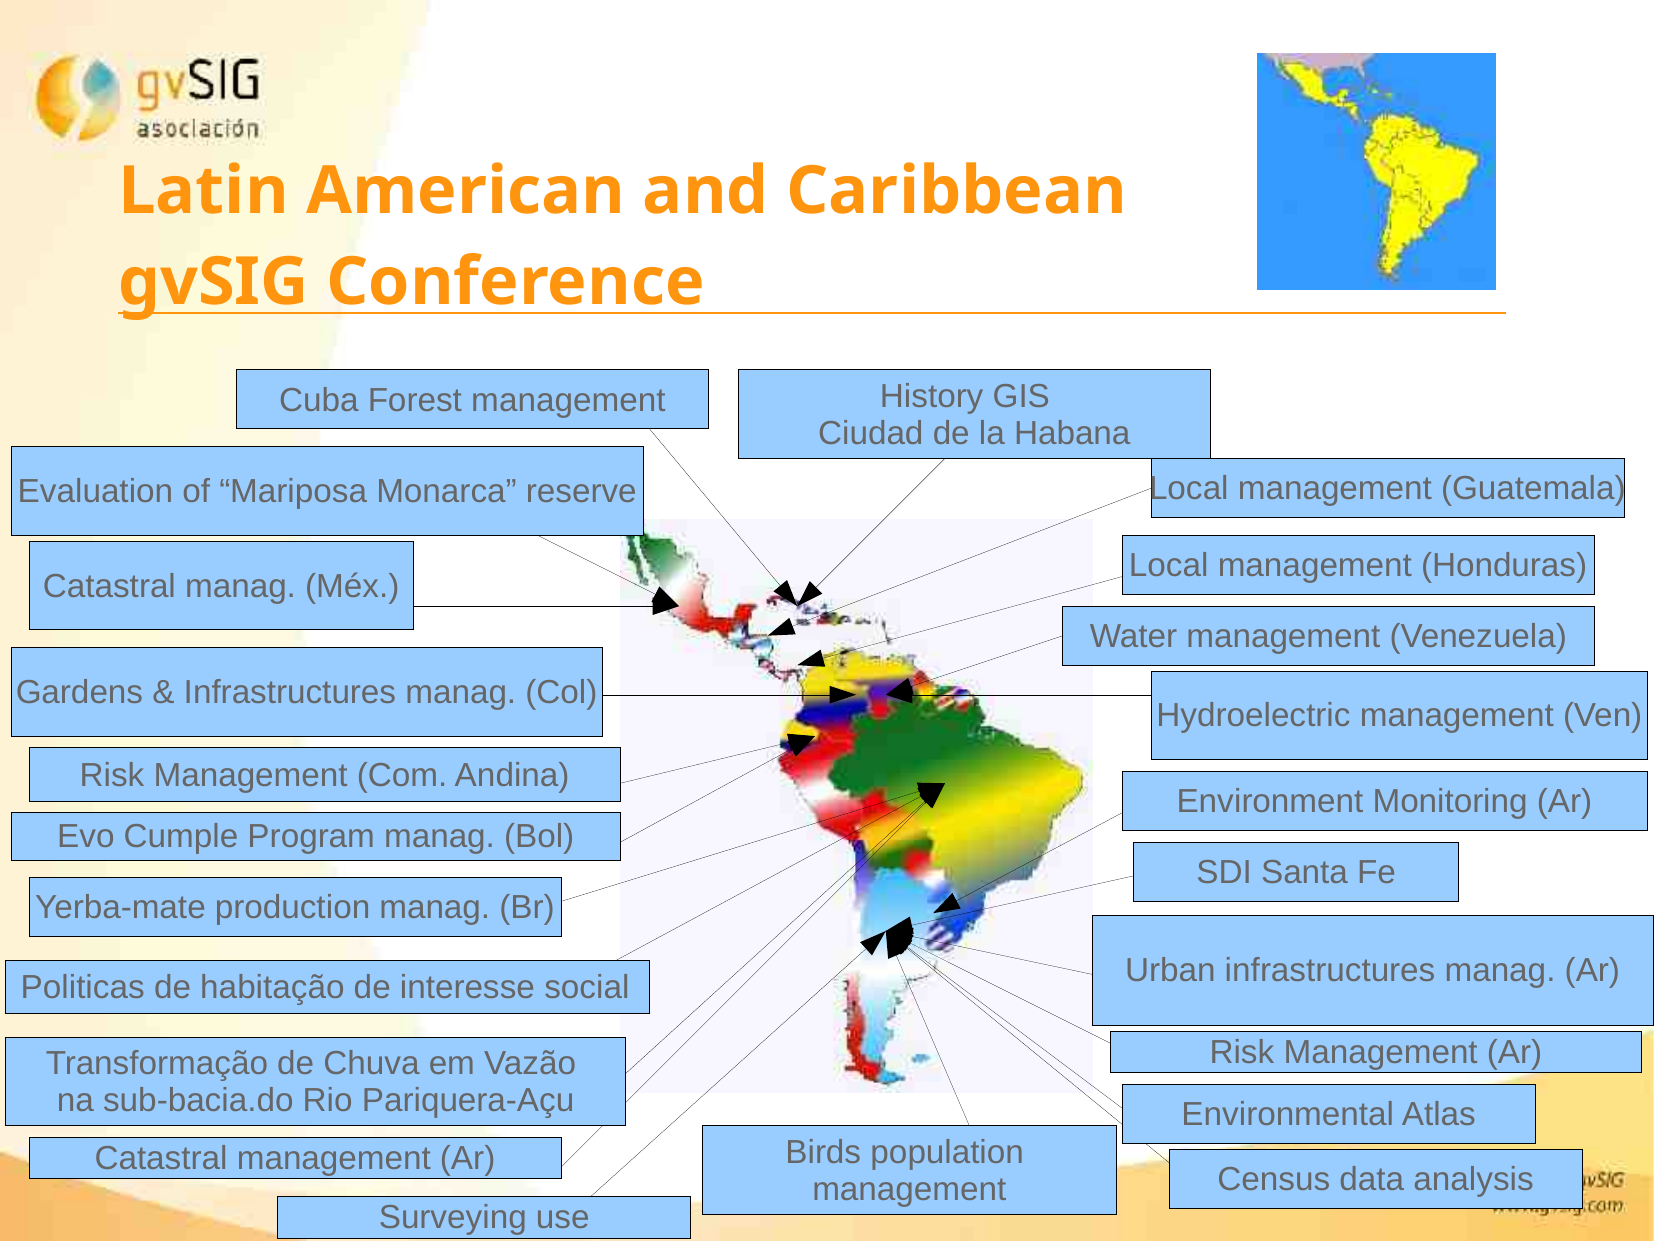

# Latin American and Caribbean gvSIG Conference
Cuba Forest management
History GIS
Ciudad de la Habana
Evaluation of “Mariposa Monarca” reserve
Local management (Guatemala)
Local management (Honduras)
Catastral manag. (Méx.)
Water management (Venezuela)
Gardens & Infrastructures manag. (Col)
Hydroelectric management (Ven)
Risk Management (Com. Andina)
Environment Monitoring (Ar)
Evo Cumple Program manag. (Bol)
SDI Santa Fe
Yerba-mate production manag. (Br)
Urban infrastructures manag. (Ar)
Politicas de habitação de interesse social
Risk Management (Ar)
Transformação de Chuva em Vazão
na sub-bacia.do Rio Pariquera-Açu
Environmental Atlas
Birds population
management
Catastral management (Ar)
Census data analysis
Surveying use